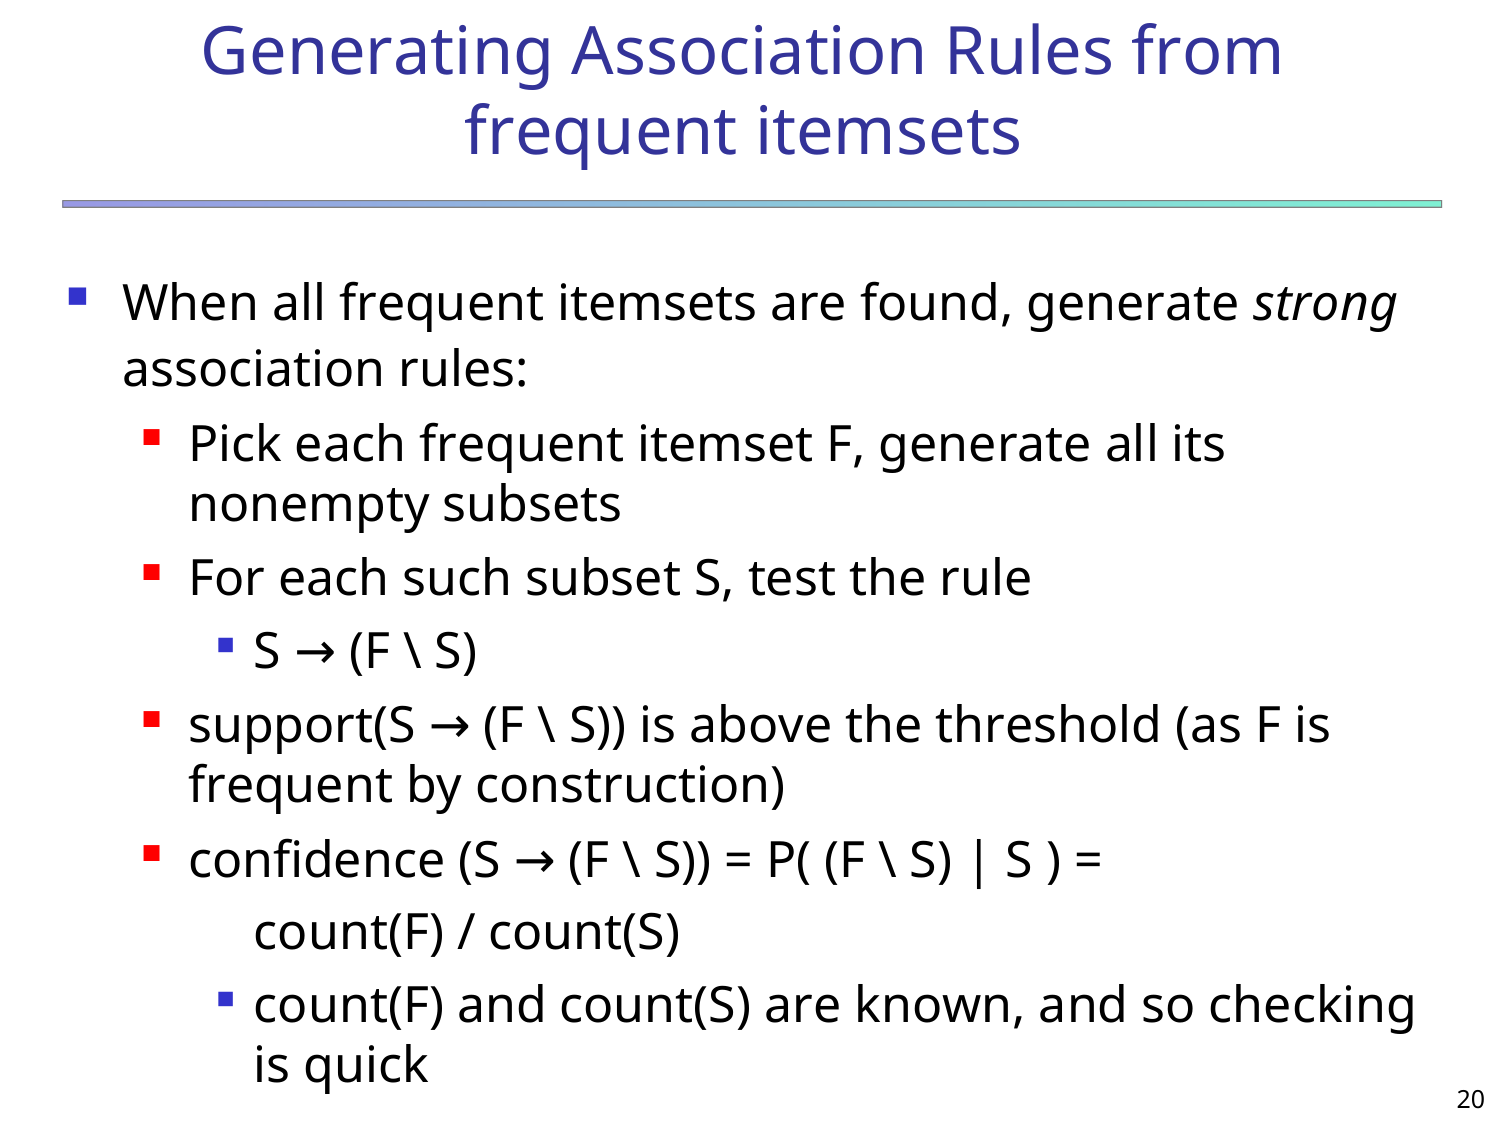

# Generating Association Rules from frequent itemsets
When all frequent itemsets are found, generate strong association rules:
Pick each frequent itemset F, generate all its nonempty subsets
For each such subset S, test the rule
S → (F \ S)
support(S → (F \ S)) is above the threshold (as F is frequent by construction)
confidence (S → (F \ S)) = P( (F \ S) | S ) =
count(F) / count(S)
count(F) and count(S) are known, and so checking is quick